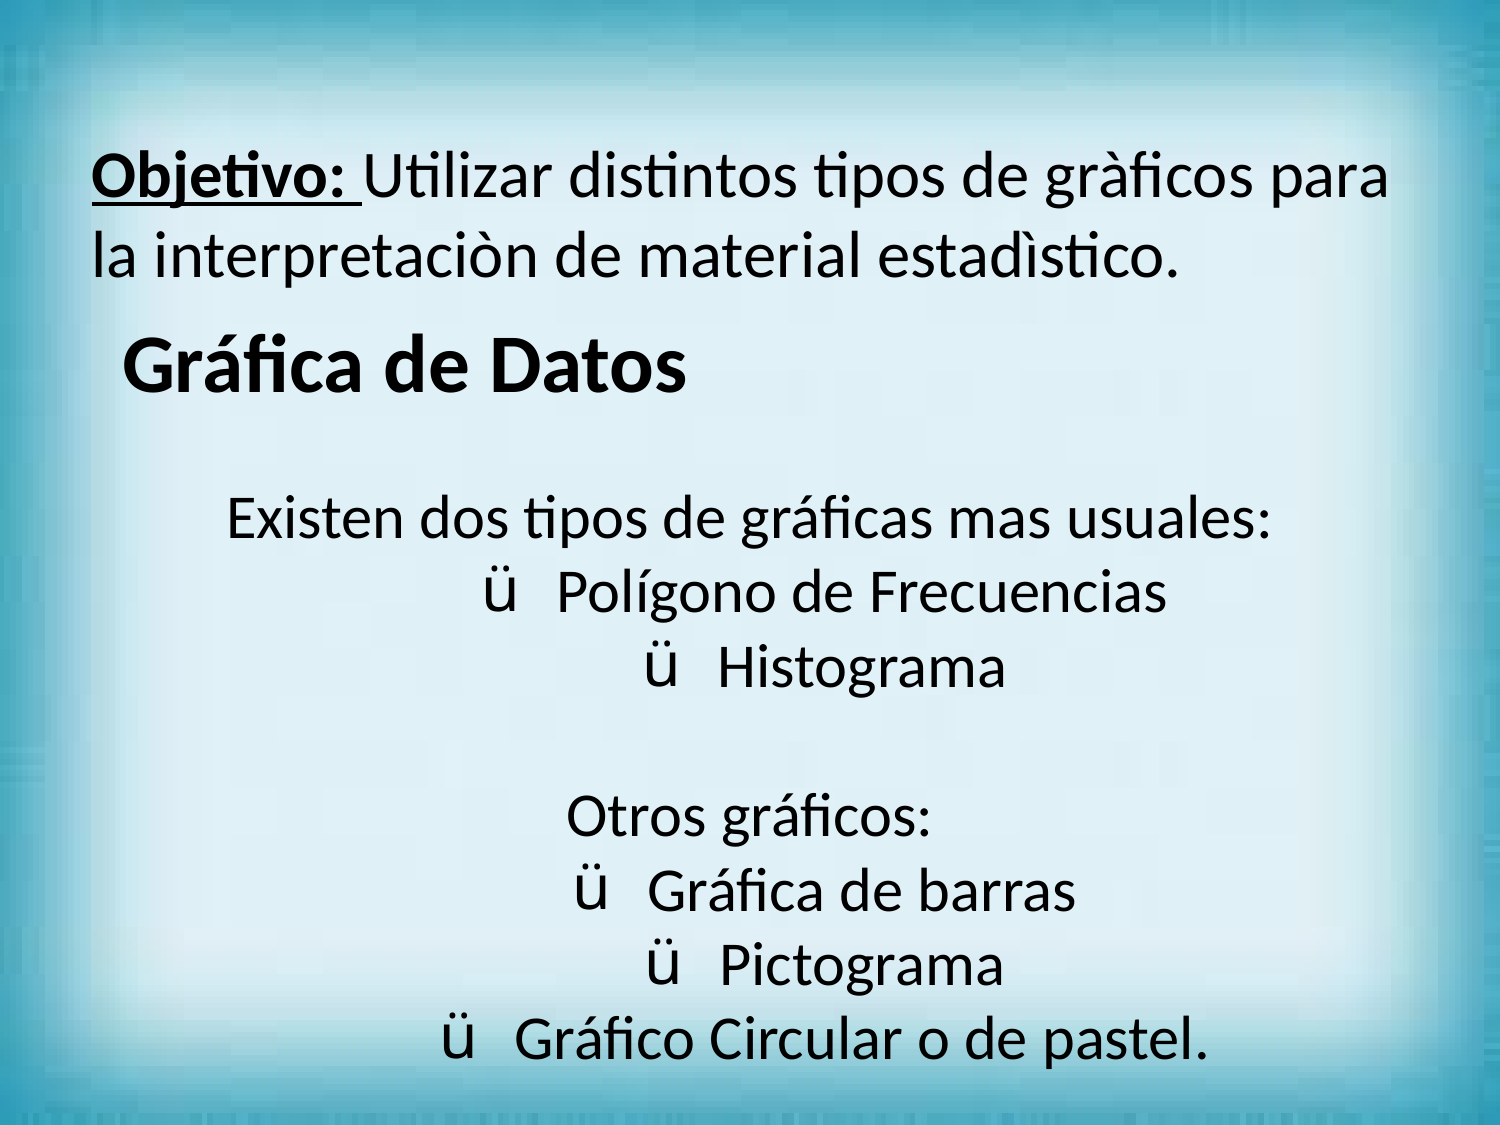

# Objetivo: Utilizar distintos tipos de gràficos para la interpretaciòn de material estadìstico.
Gráfica de Datos
Existen dos tipos de gráficas mas usuales:
Polígono de Frecuencias
Histograma
Otros gráficos:
Gráfica de barras
Pictograma
Gráfico Circular o de pastel.